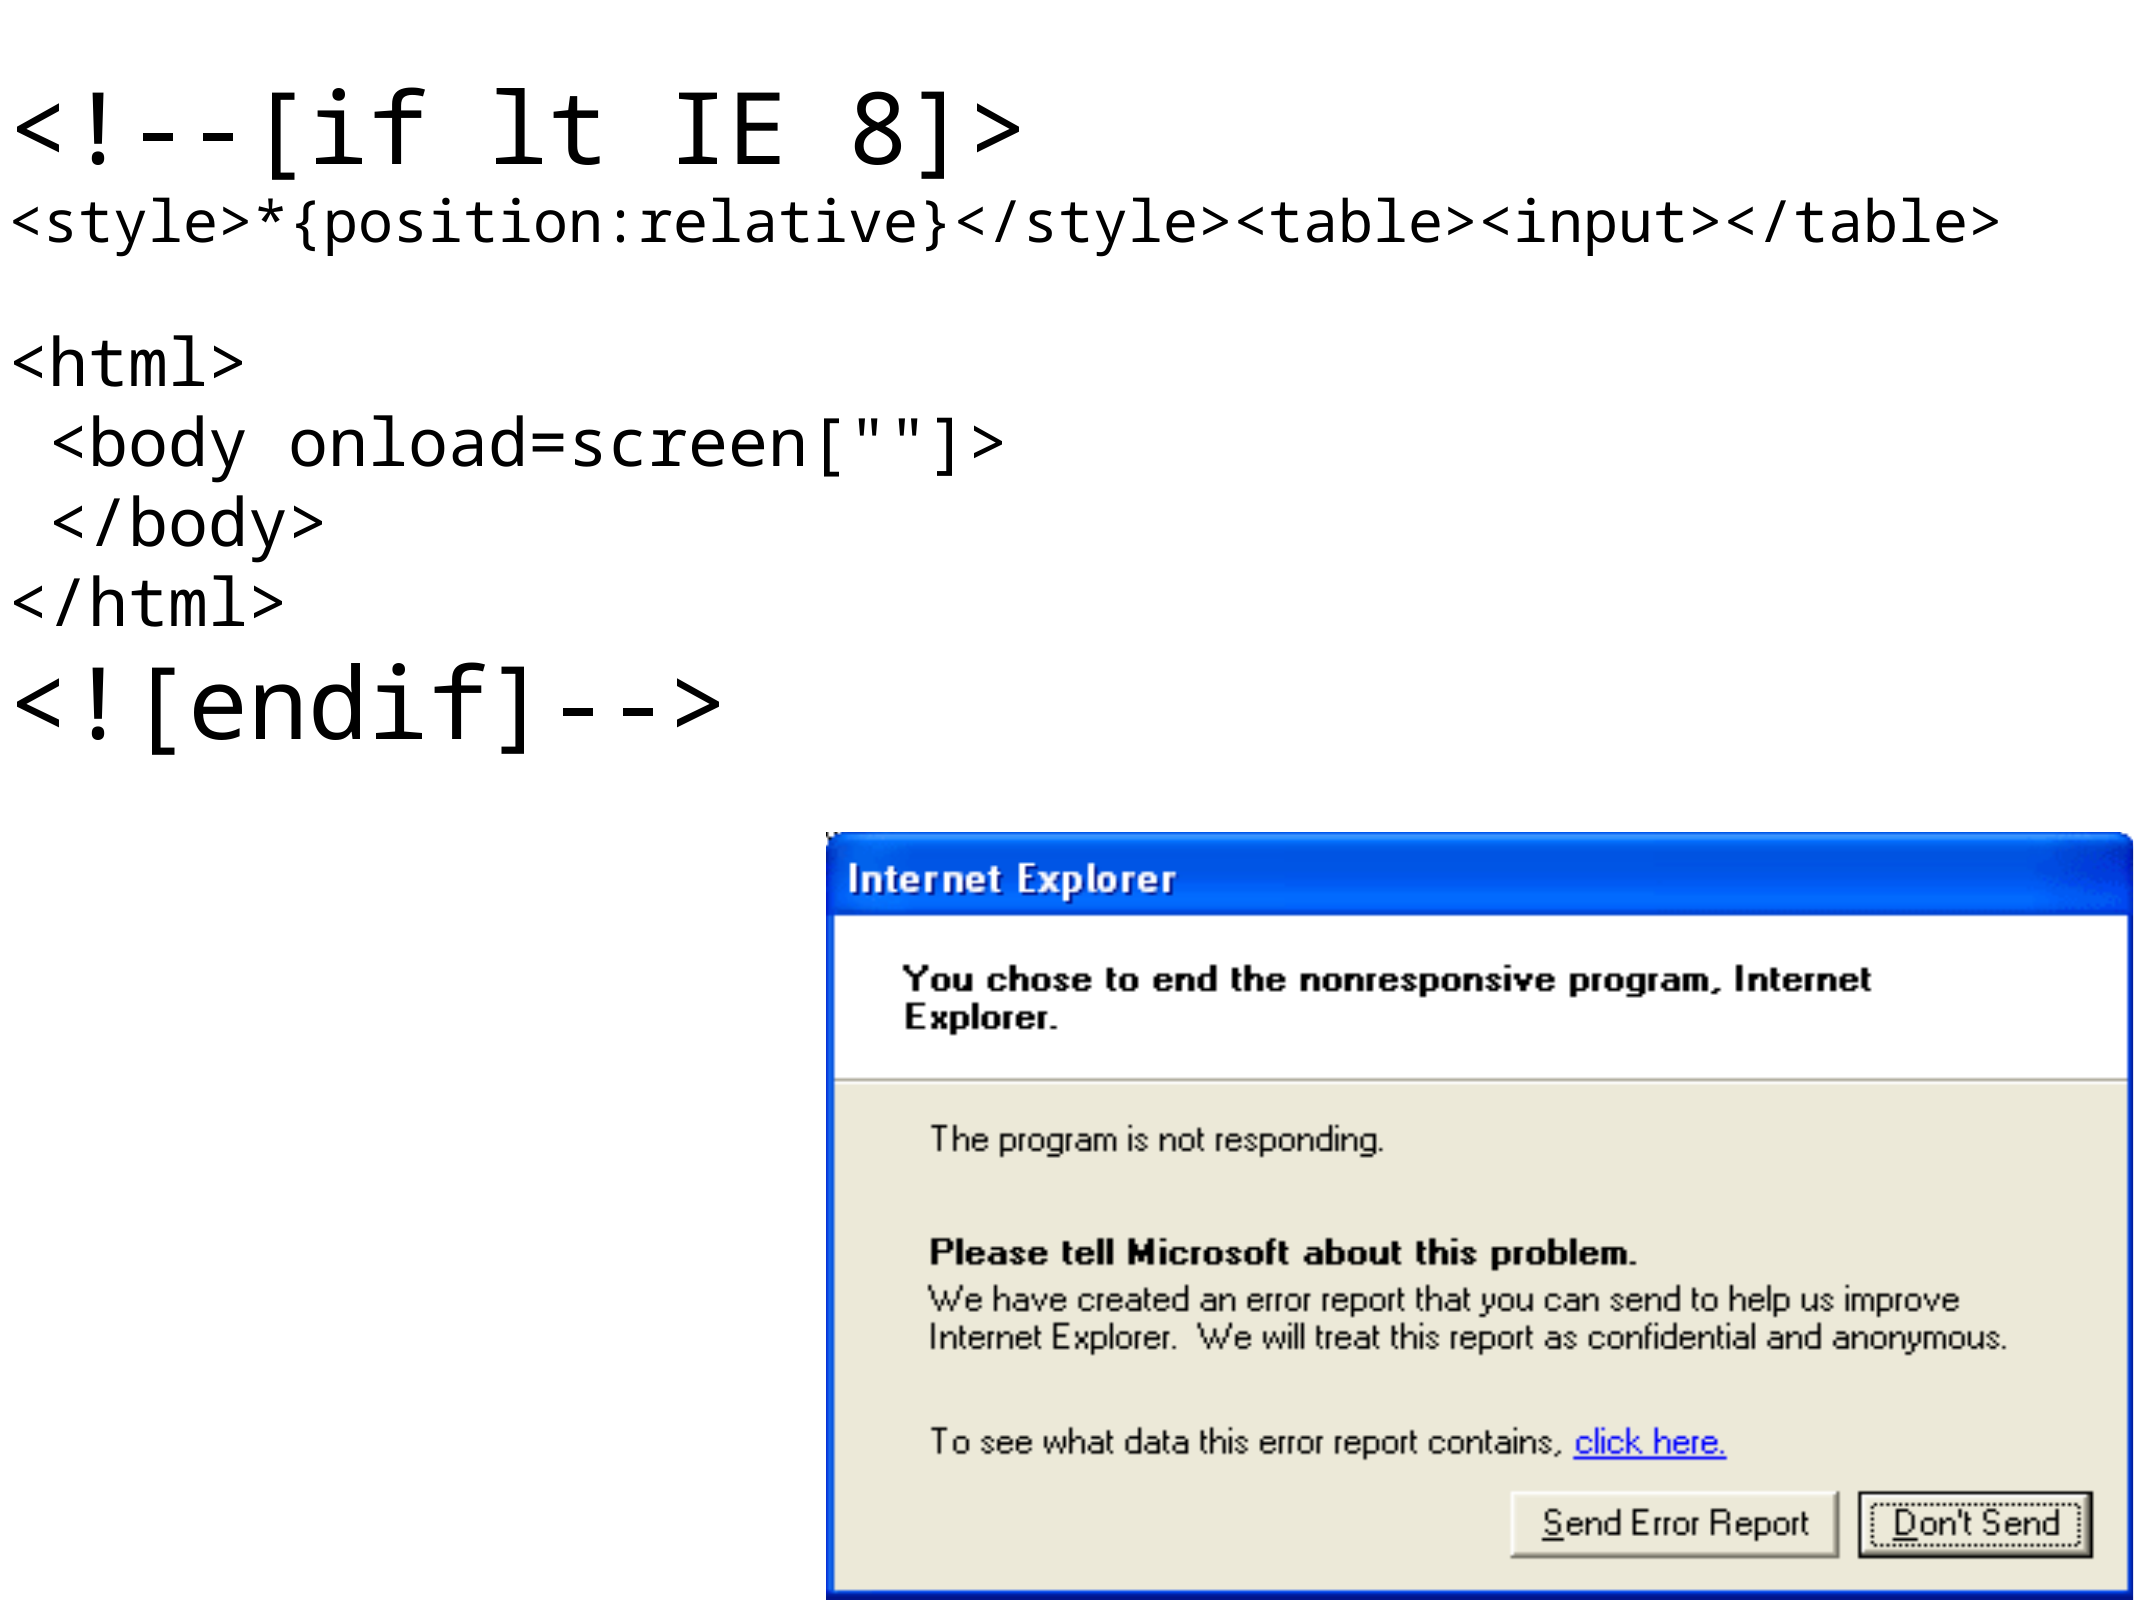

# <!--[if lt IE 8]> <style>*{position:relative}</style><table><input></table> <html> <body onload=screen[""]> </body> </html> <![endif]-->